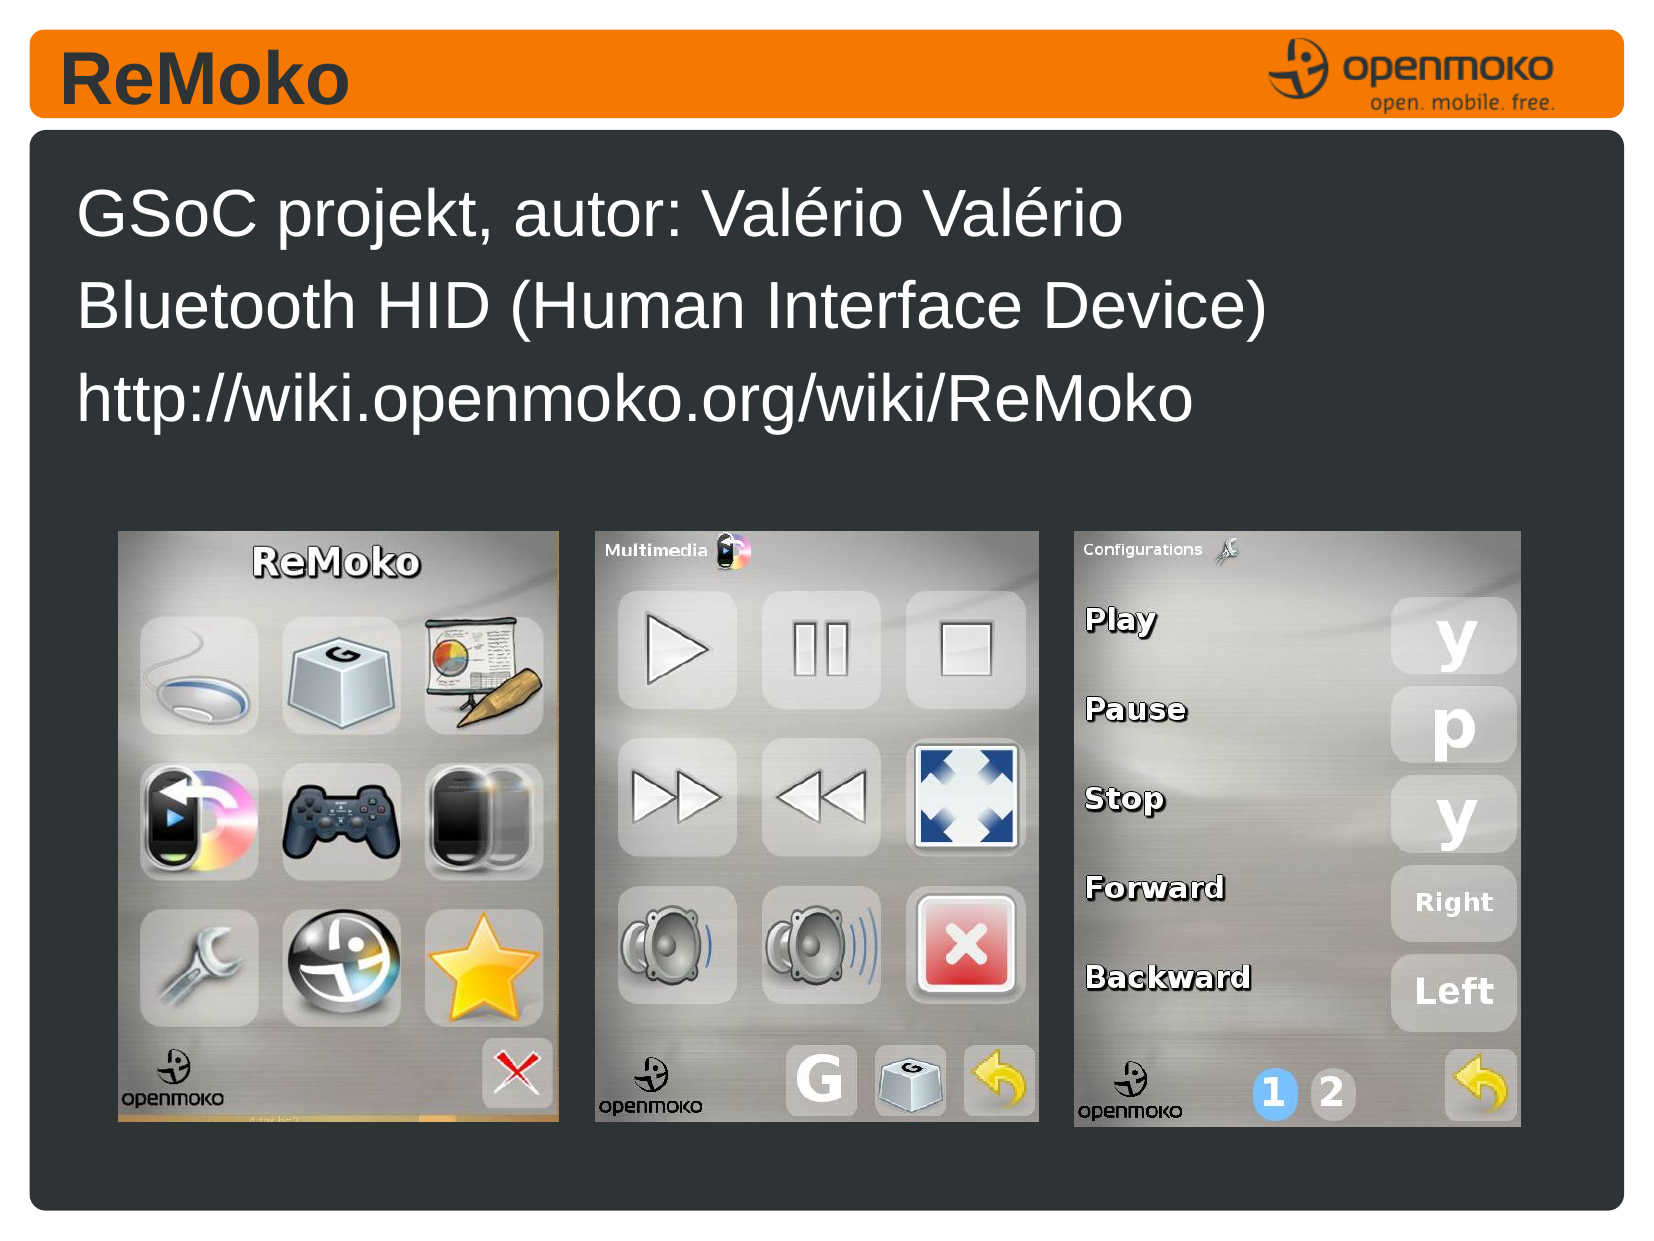

# ReMoko
GSoC projekt, autor: Valério Valério
Bluetooth HID (Human Interface Device)
http://wiki.openmoko.org/wiki/ReMoko